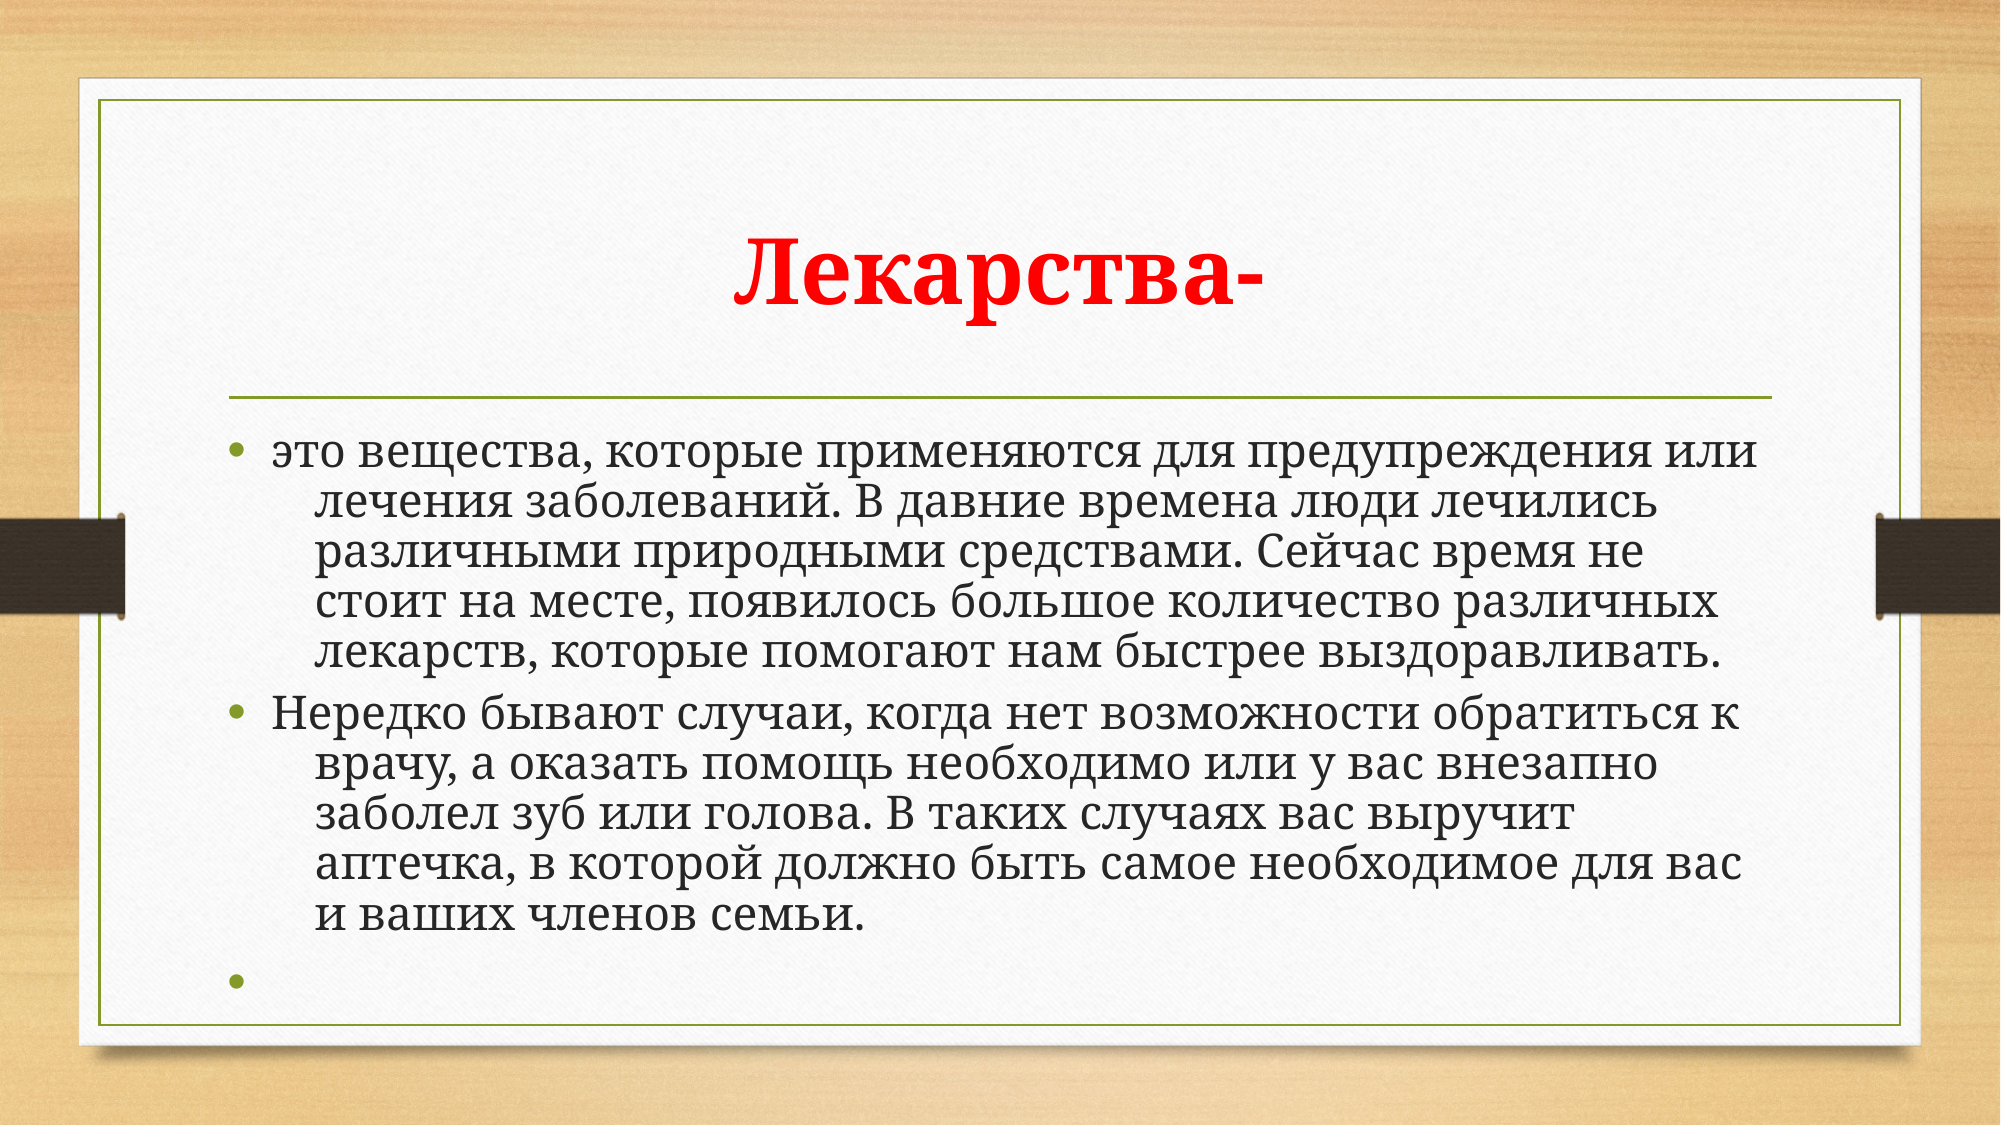

# Лекарства-
это вещества, которые применяются для предупреждения или лечения заболеваний. В давние времена люди лечились различными природными средствами. Сейчас время не стоит на месте, появилось большое количество различных лекарств, которые помогают нам быстрее выздоравливать.
Нередко бывают случаи, когда нет возможности обратиться к врачу, а оказать помощь необходимо или у вас внезапно заболел зуб или голова. В таких случаях вас выручит аптечка, в которой должно быть самое необходимое для вас и ваших членов семьи.